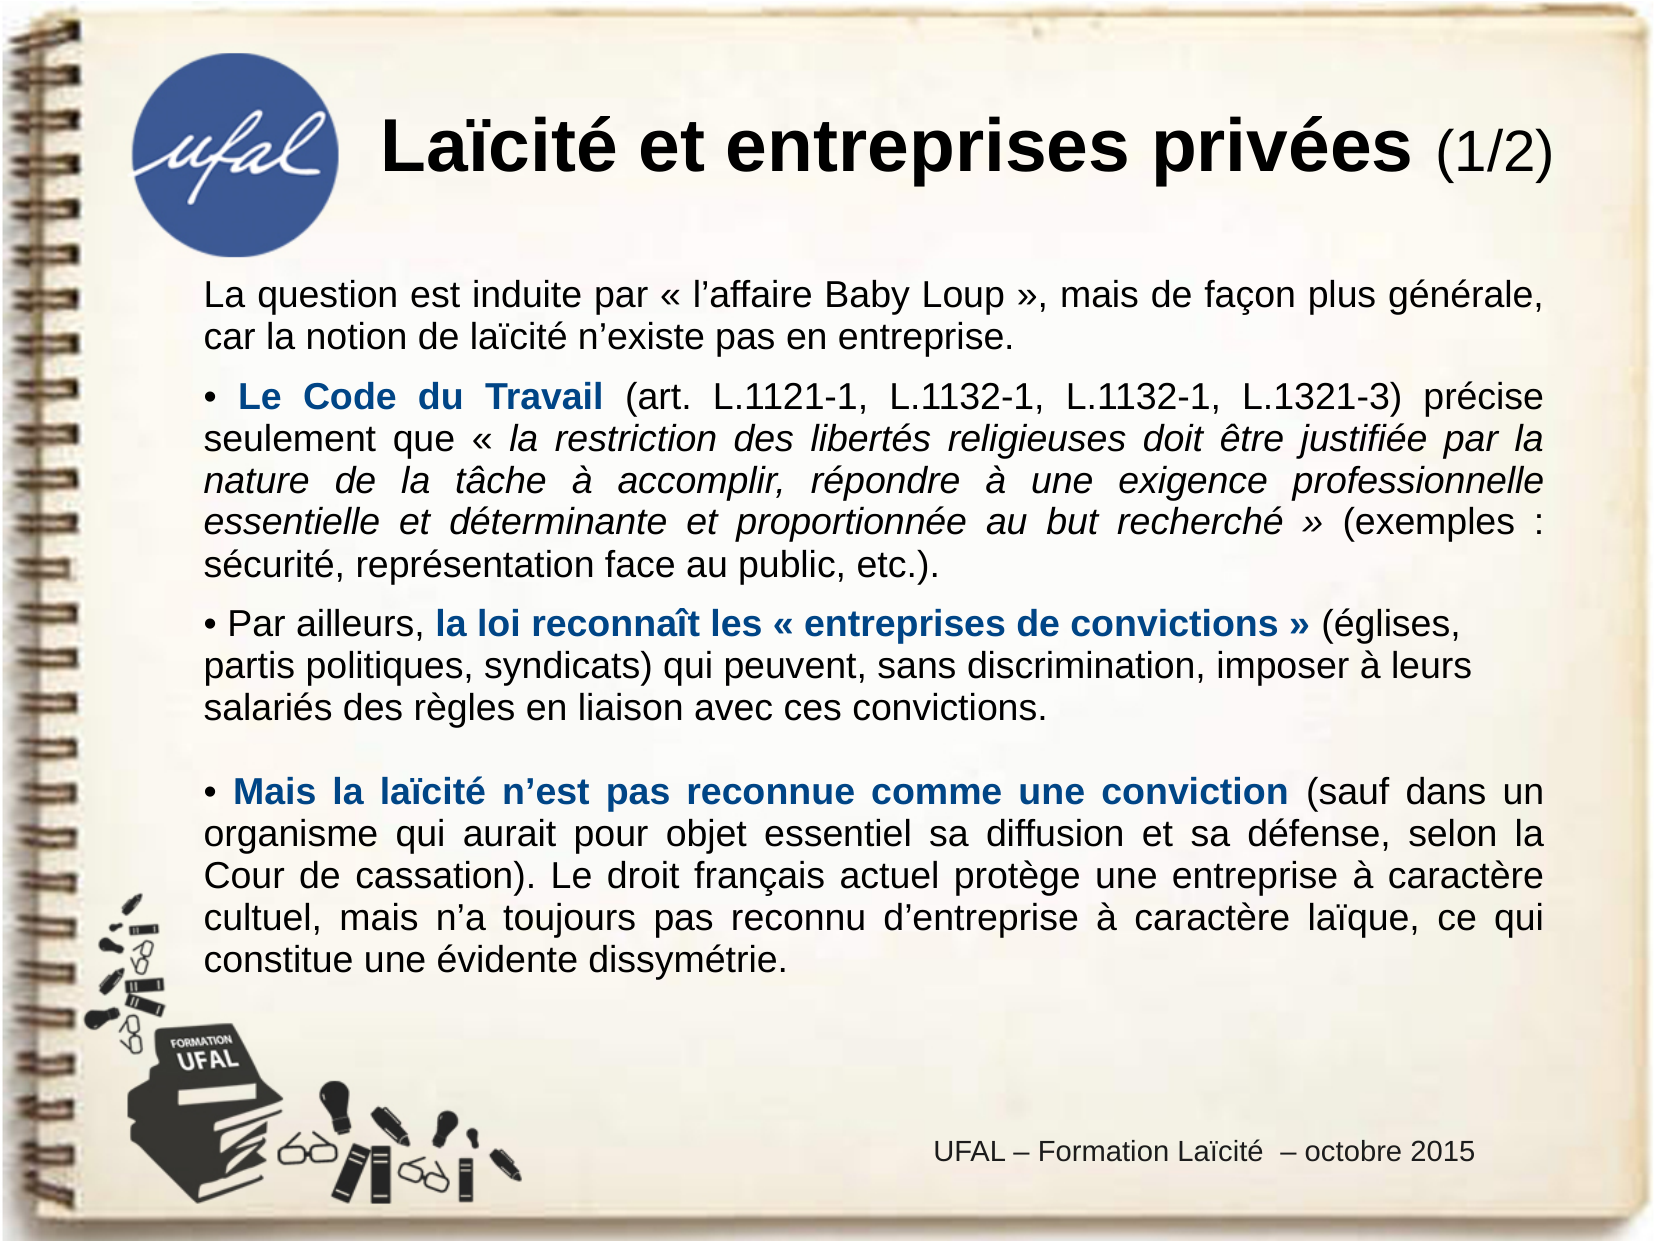

Laïcité et entreprises privées (1/2)
La question est induite par « l’affaire Baby Loup », mais de façon plus générale, car la notion de laïcité n’existe pas en entreprise.
• Le Code du Travail (art. L.1121-1, L.1132-1, L.1132-1, L.1321-3) précise seulement que « la restriction des libertés religieuses doit être justifiée par la nature de la tâche à accomplir, répondre à une exigence professionnelle essentielle et déterminante et proportionnée au but recherché » (exemples : sécurité, représentation face au public, etc.).
• Par ailleurs, la loi reconnaît les « entreprises de convictions » (églises, partis politiques, syndicats) qui peuvent, sans discrimination, imposer à leurs salariés des règles en liaison avec ces convictions.
• Mais la laïcité n’est pas reconnue comme une conviction (sauf dans un organisme qui aurait pour objet essentiel sa diffusion et sa défense, selon la Cour de cassation). Le droit français actuel protège une entreprise à caractère cultuel, mais n’a toujours pas reconnu d’entreprise à caractère laïque, ce qui constitue une évidente dissymétrie.
UFAL – Formation Laïcité – octobre 2015